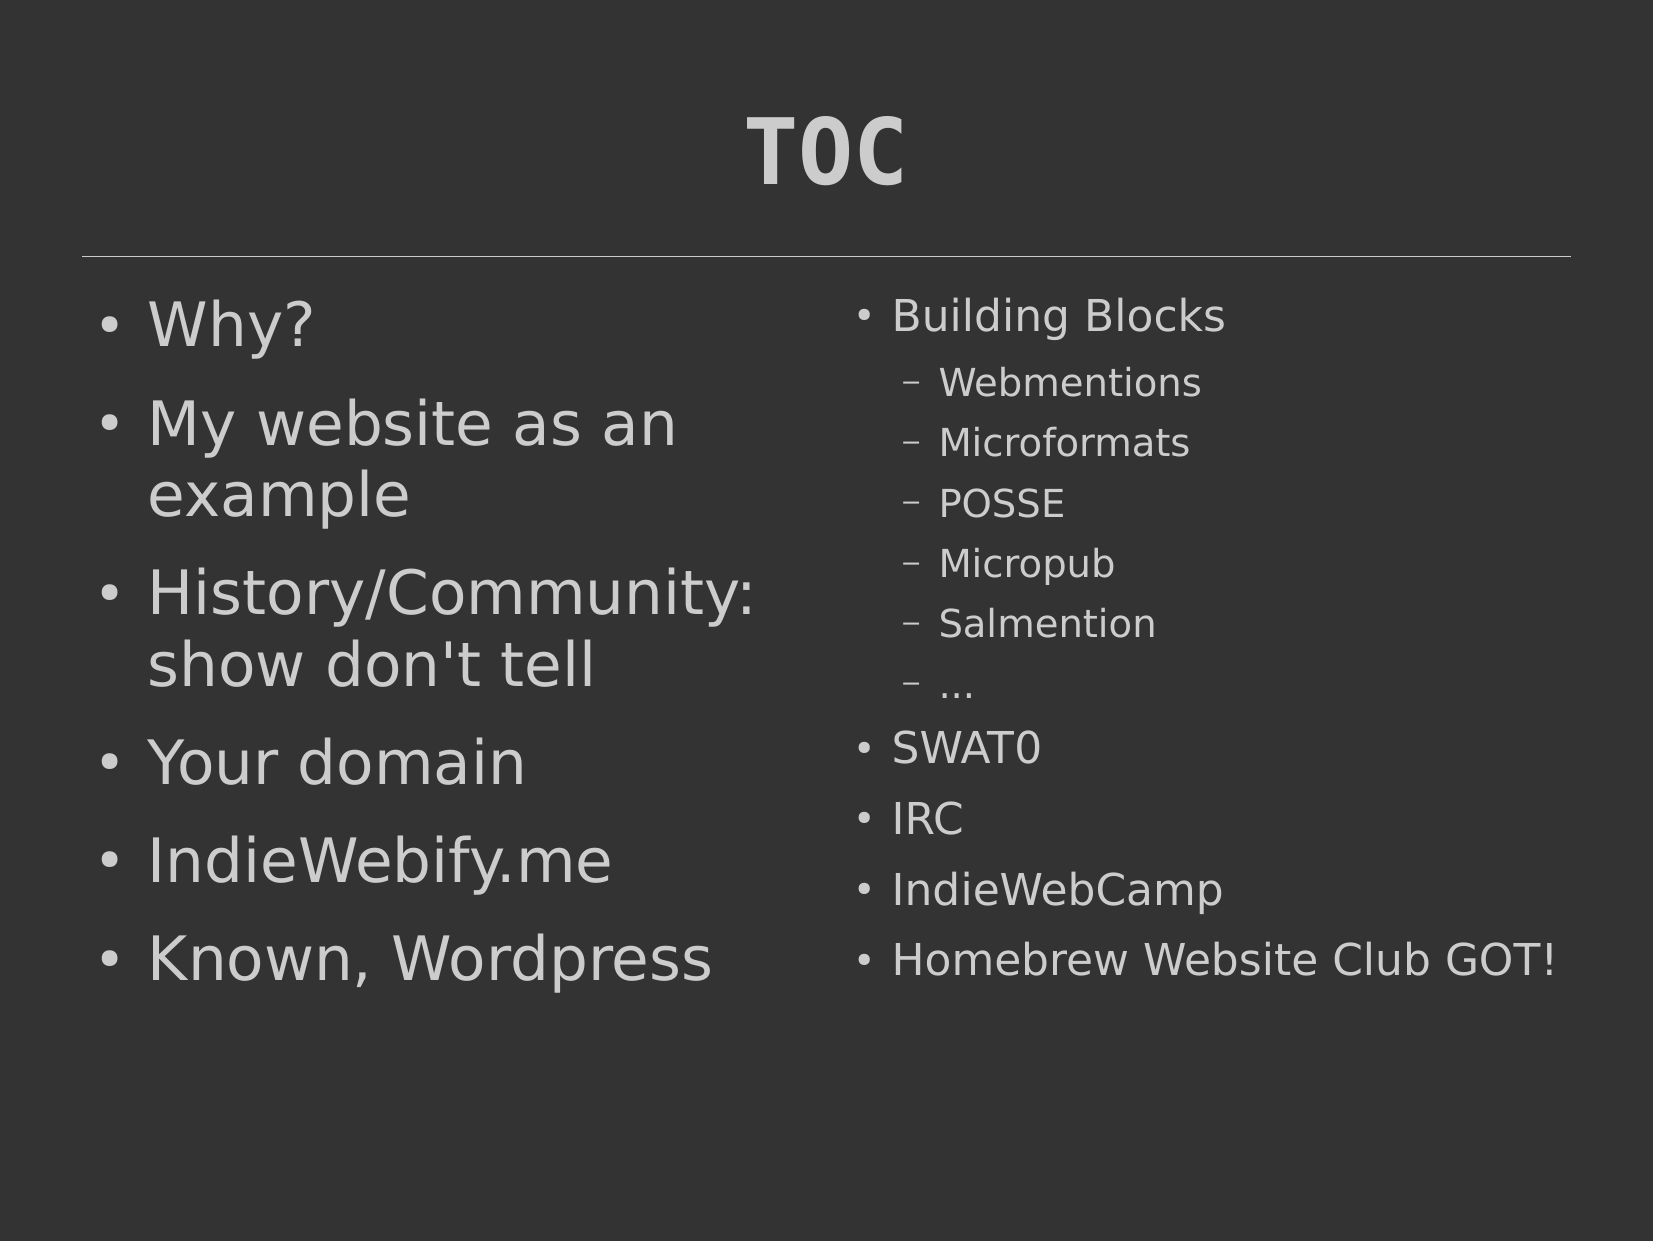

# TOC
Why?
My website as an example
History/Community: show don't tell
Your domain
IndieWebify.me
Known, Wordpress
Building Blocks
Webmentions
Microformats
POSSE
Micropub
Salmention
...
SWAT0
IRC
IndieWebCamp
Homebrew Website Club GOT!